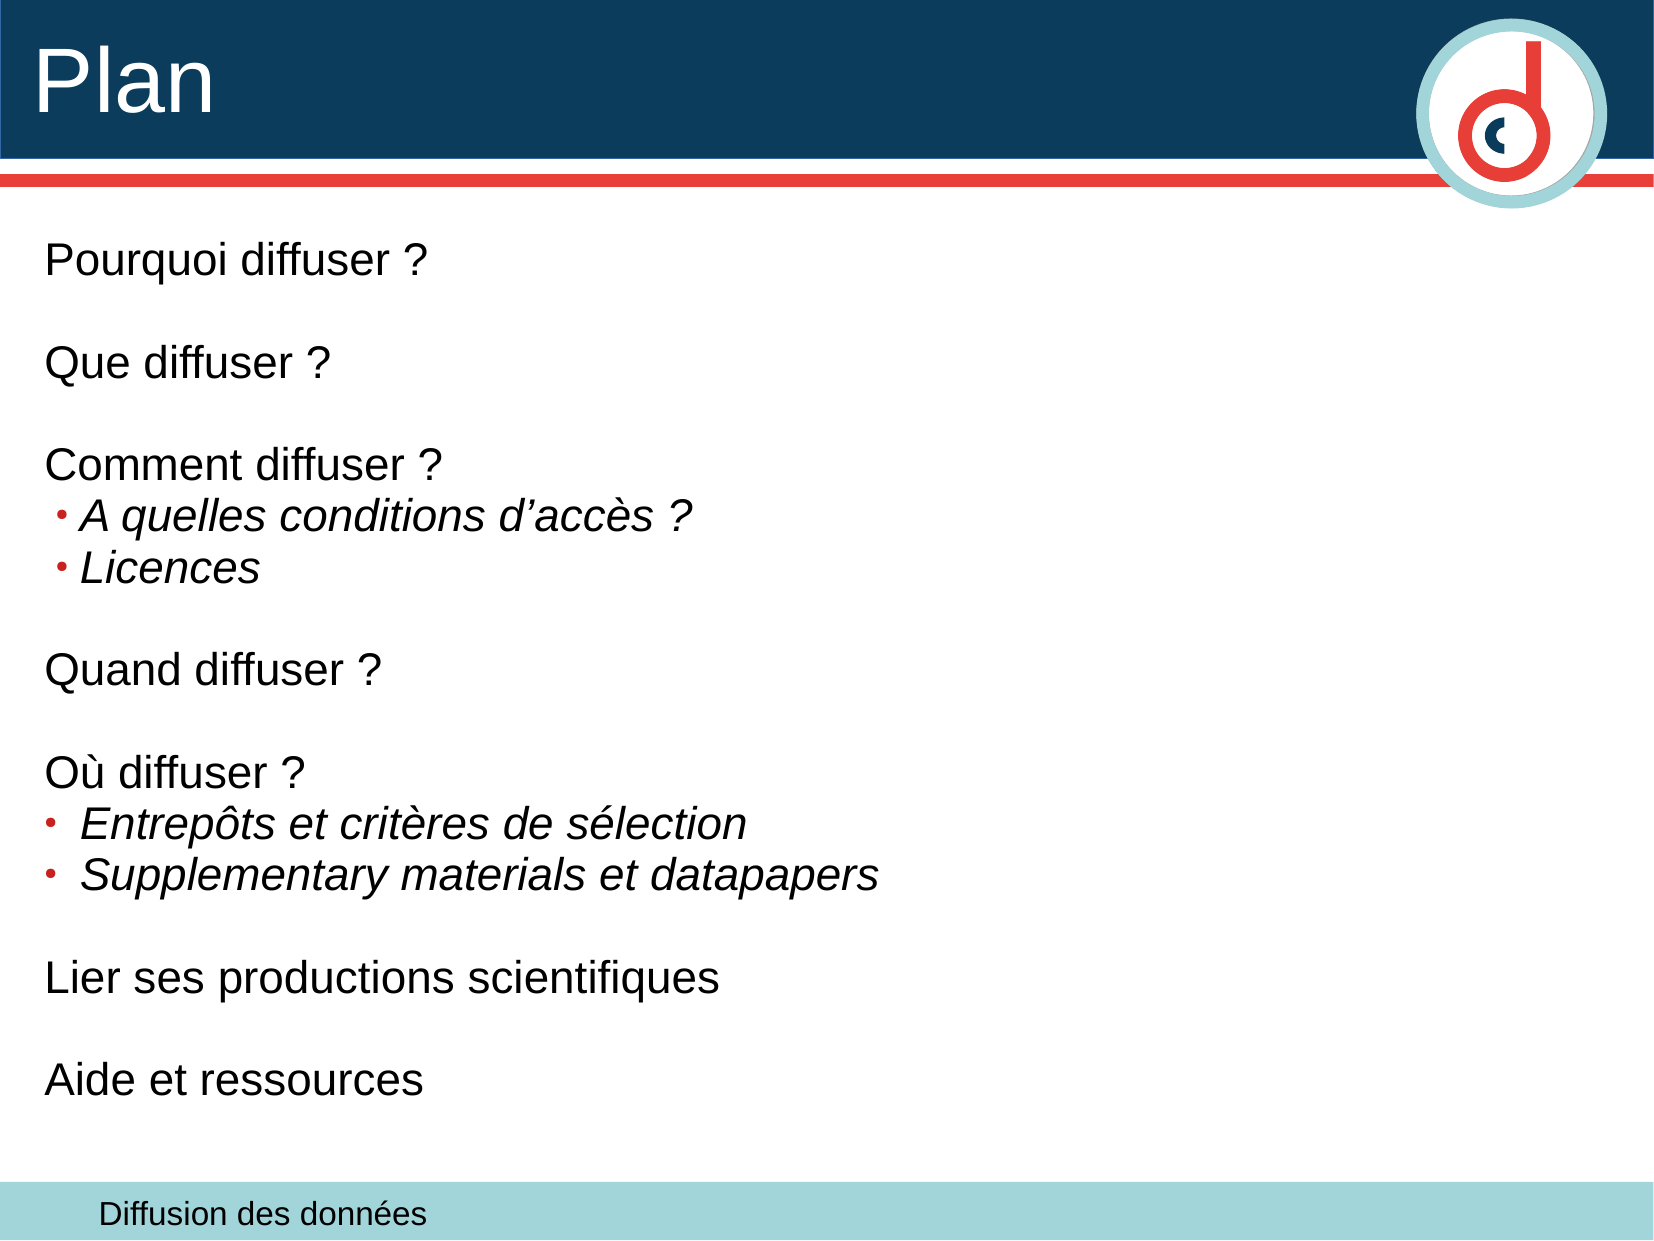

# Plan
Pourquoi diffuser ?
Que diffuser ?
Comment diffuser ?
A quelles conditions d’accès ?
Licences
Quand diffuser ?
Où diffuser ?
Entrepôts et critères de sélection
Supplementary materials et datapapers
Lier ses productions scientifiques
Aide et ressources
Diffusion des données